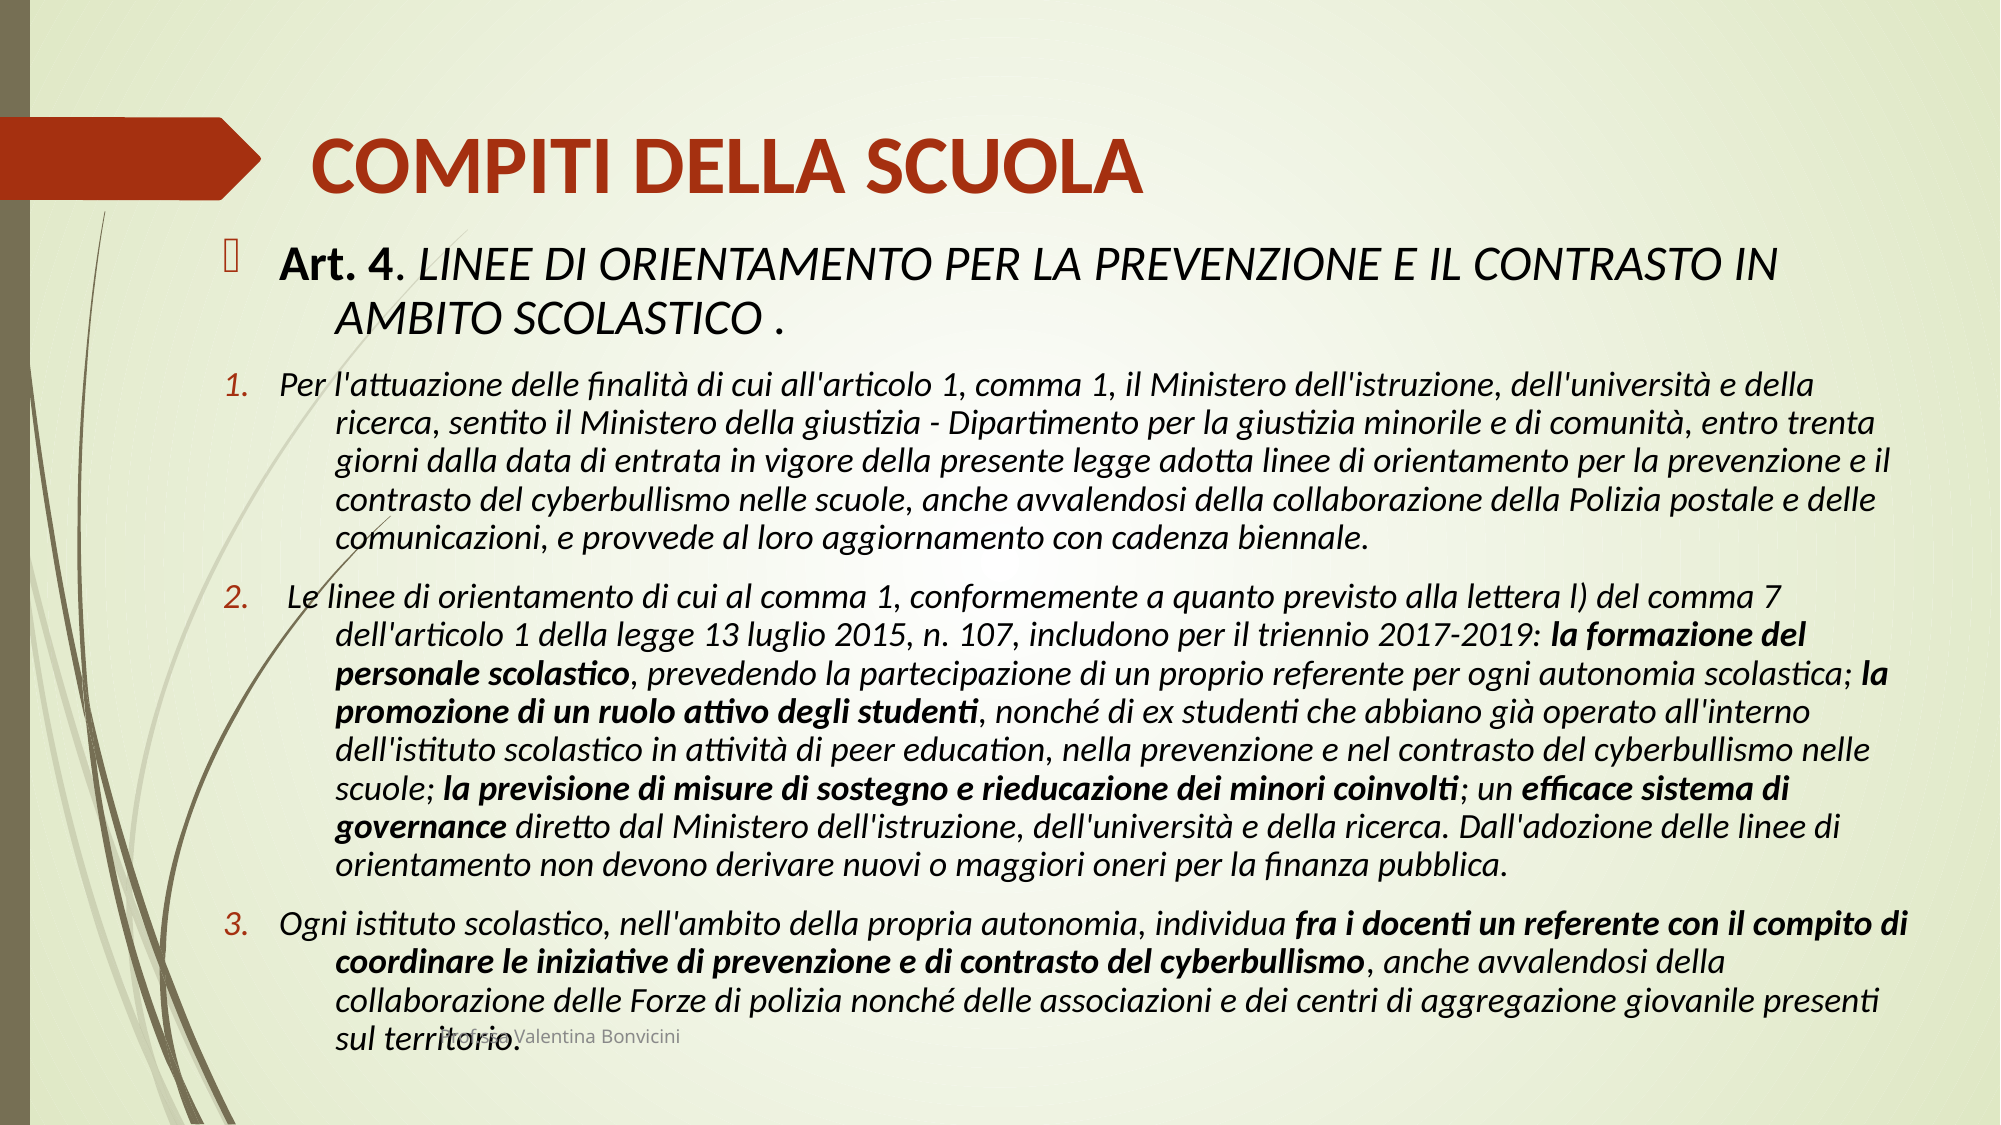

# COMPITI DELLA SCUOLA
Art. 4. LINEE DI ORIENTAMENTO PER LA PREVENZIONE E IL CONTRASTO IN AMBITO SCOLASTICO .
Per l'attuazione delle finalità di cui all'articolo 1, comma 1, il Ministero dell'istruzione, dell'università e della ricerca, sentito il Ministero della giustizia - Dipartimento per la giustizia minorile e di comunità, entro trenta giorni dalla data di entrata in vigore della presente legge adotta linee di orientamento per la prevenzione e il contrasto del cyberbullismo nelle scuole, anche avvalendosi della collaborazione della Polizia postale e delle comunicazioni, e provvede al loro aggiornamento con cadenza biennale.
 Le linee di orientamento di cui al comma 1, conformemente a quanto previsto alla lettera l) del comma 7 dell'articolo 1 della legge 13 luglio 2015, n. 107, includono per il triennio 2017-2019: la formazione del personale scolastico, prevedendo la partecipazione di un proprio referente per ogni autonomia scolastica; la promozione di un ruolo attivo degli studenti, nonché di ex studenti che abbiano già operato all'interno dell'istituto scolastico in attività di peer education, nella prevenzione e nel contrasto del cyberbullismo nelle scuole; la previsione di misure di sostegno e rieducazione dei minori coinvolti; un efficace sistema di governance diretto dal Ministero dell'istruzione, dell'università e della ricerca. Dall'adozione delle linee di orientamento non devono derivare nuovi o maggiori oneri per la finanza pubblica.
Ogni istituto scolastico, nell'ambito della propria autonomia, individua fra i docenti un referente con il compito di coordinare le iniziative di prevenzione e di contrasto del cyberbullismo, anche avvalendosi della collaborazione delle Forze di polizia nonché delle associazioni e dei centri di aggregazione giovanile presenti sul territorio.
Prof.ssa Valentina Bonvicini